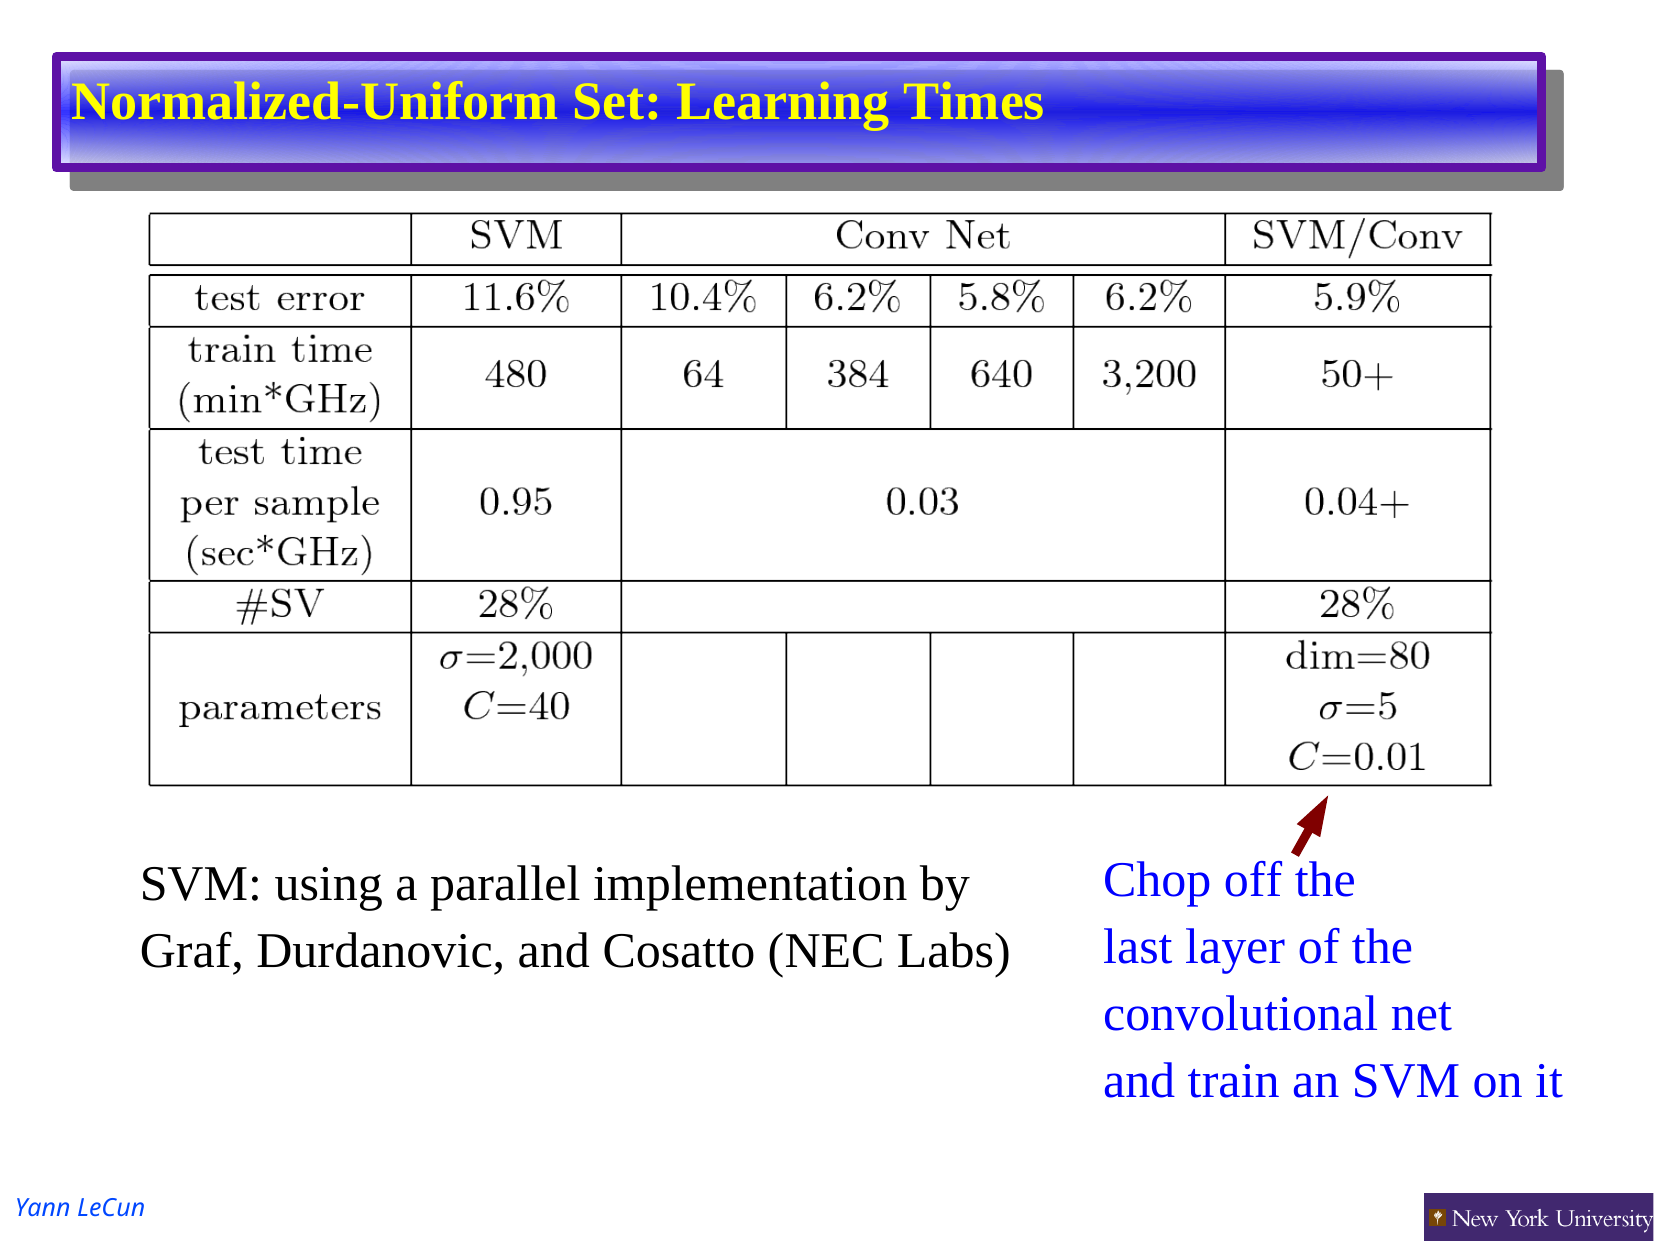

Normalized-Uniform Set: Learning Times
Chop off the
last layer of the
convolutional net
and train an SVM on it
SVM: using a parallel implementation by
Graf, Durdanovic, and Cosatto (NEC Labs)